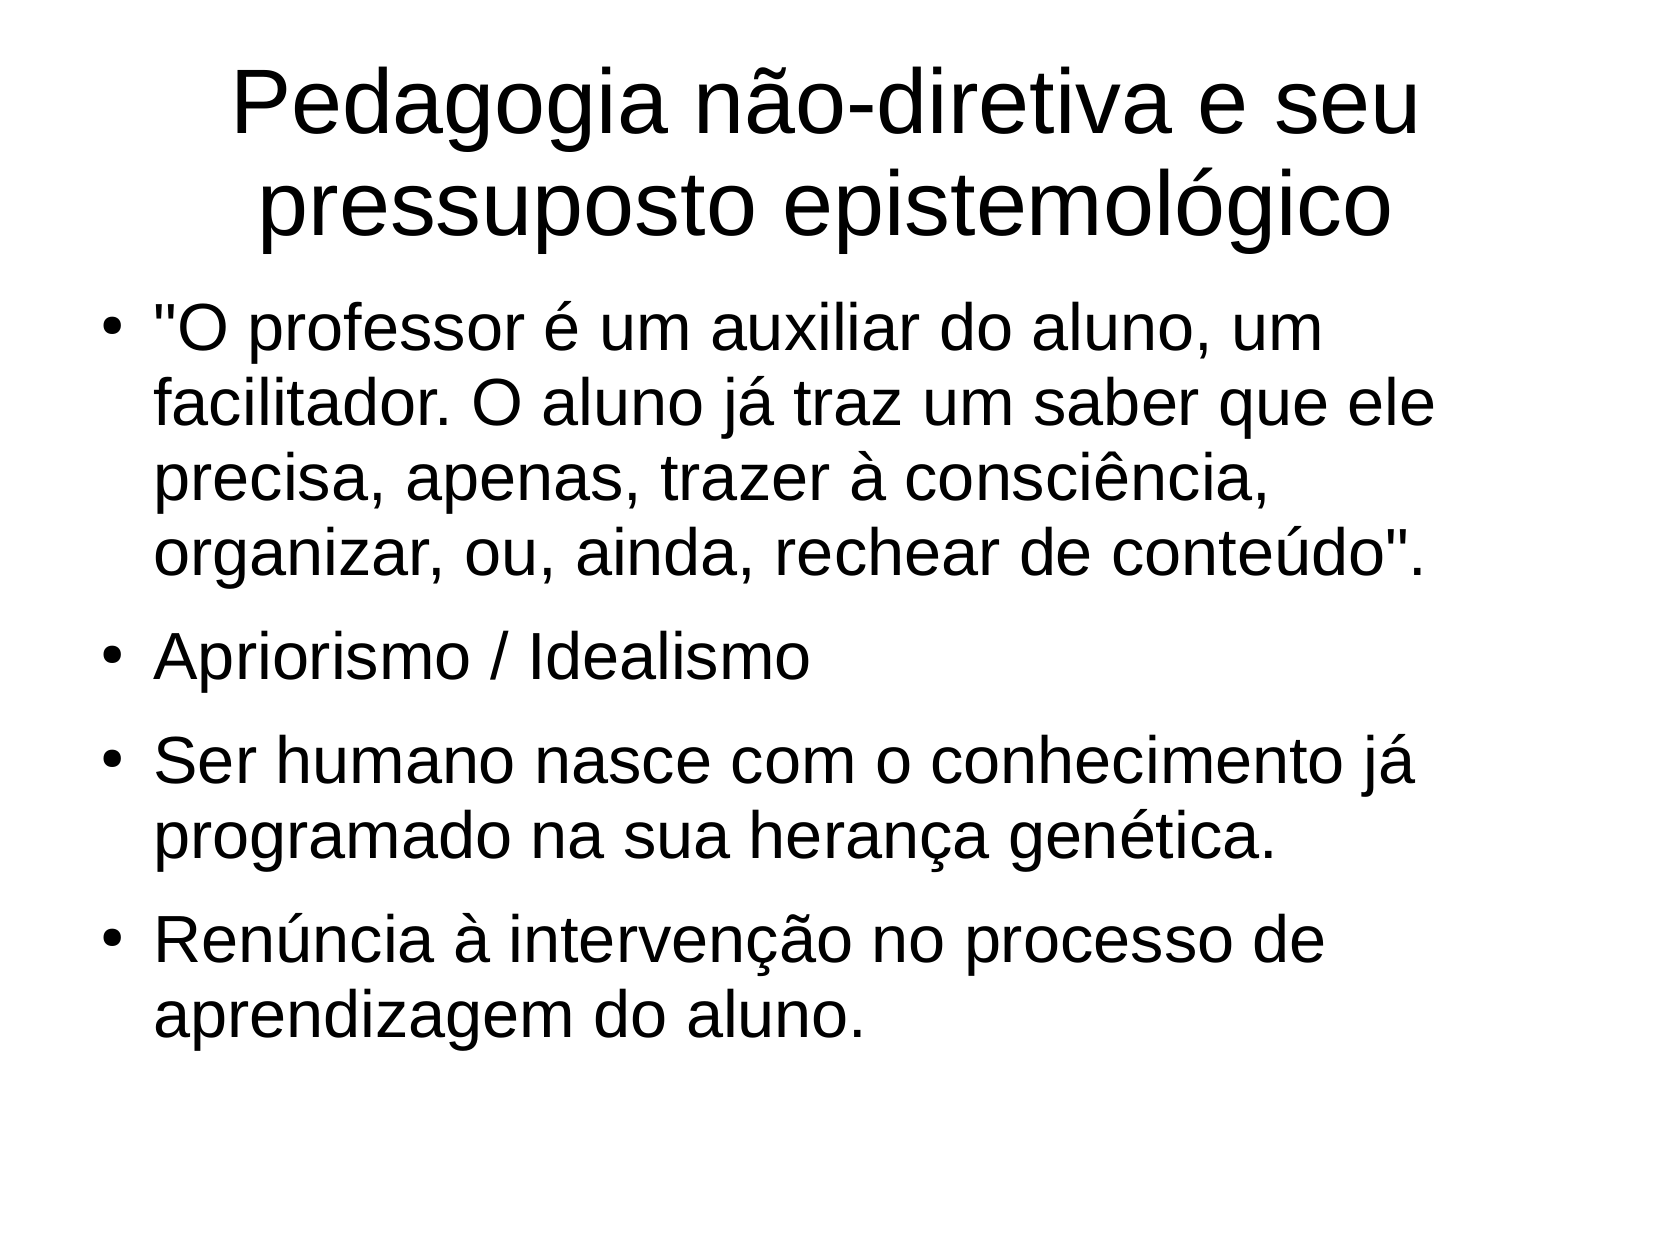

# Pedagogia não-diretiva e seu pressuposto epistemológico
"O professor é um auxiliar do aluno, um facilitador. O aluno já traz um saber que ele precisa, apenas, trazer à consciência, organizar, ou, ainda, rechear de conteúdo".
Apriorismo / Idealismo
Ser humano nasce com o conhecimento já programado na sua herança genética.
Renúncia à intervenção no processo de aprendizagem do aluno.